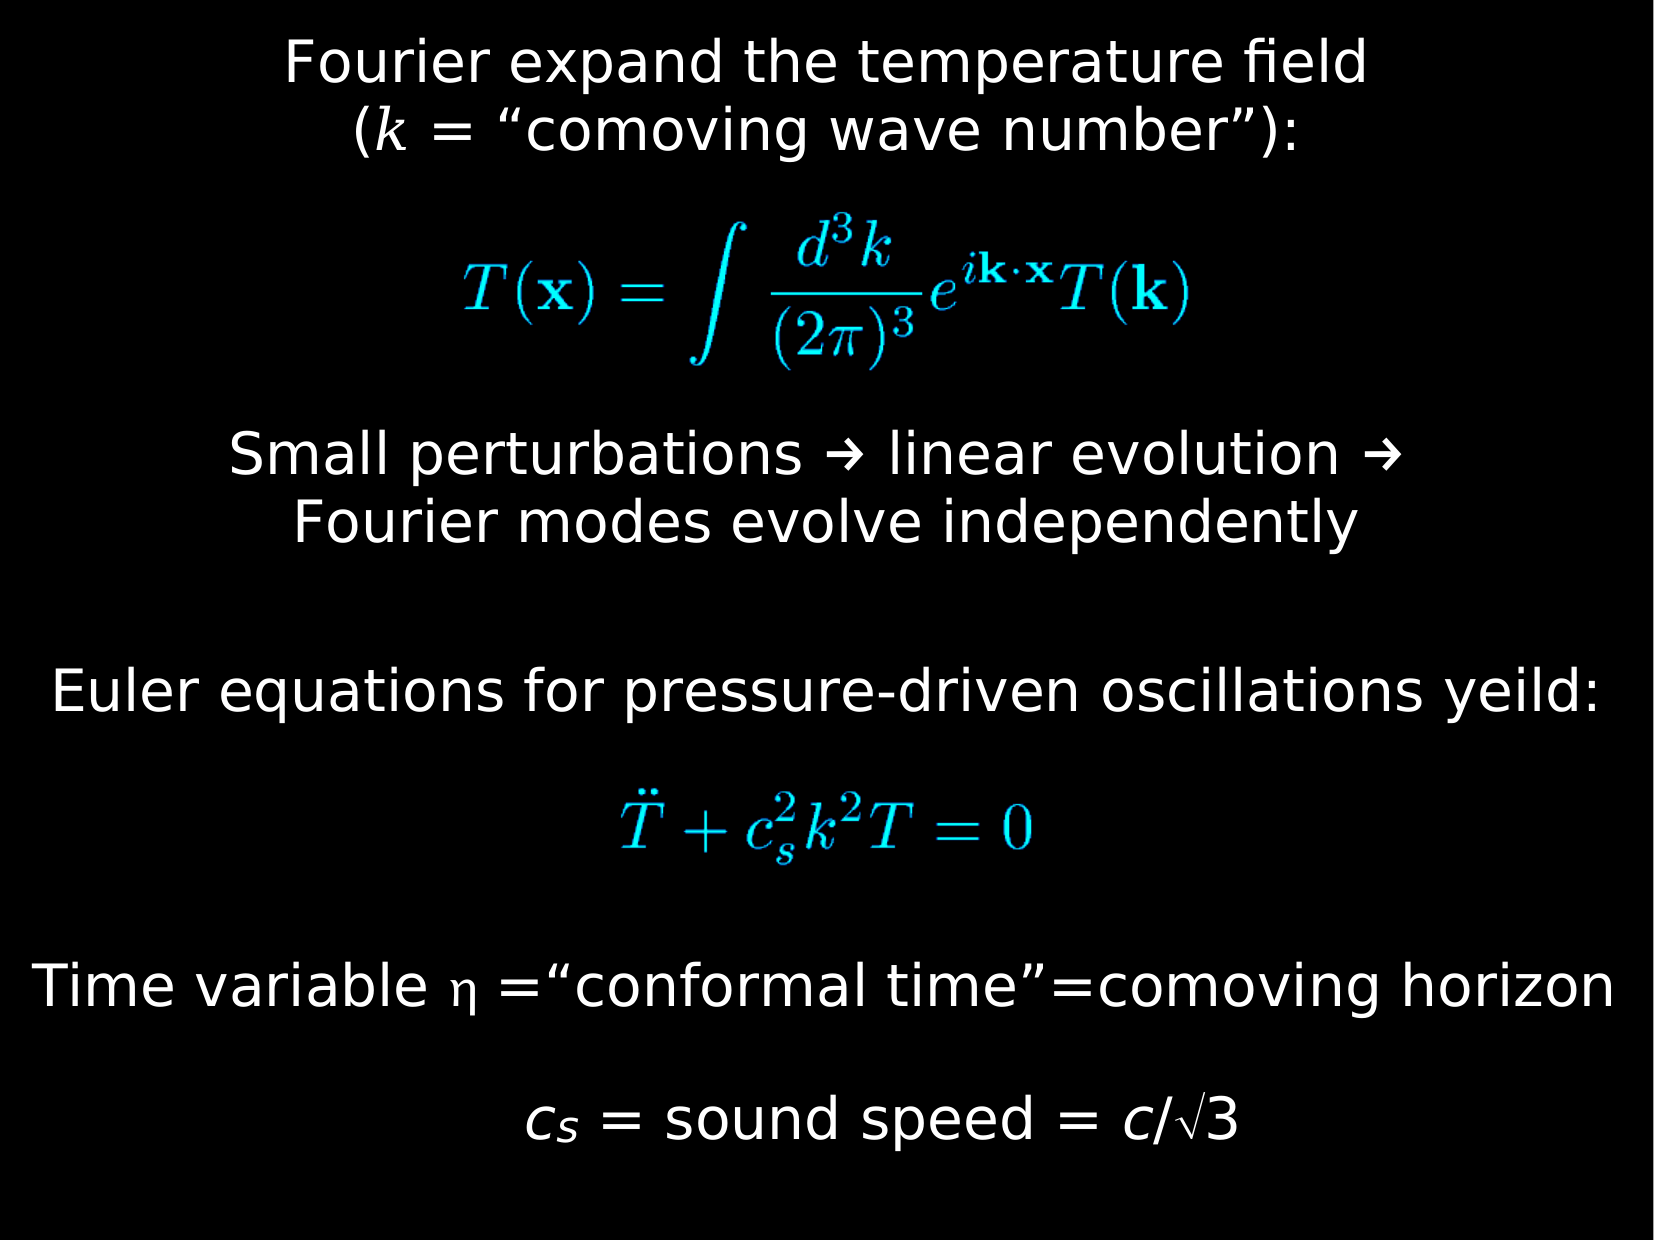

Fourier expand the temperature field
(k = “comoving wave number”):
Small perturbations → linear evolution →
Fourier modes evolve independently
Euler equations for pressure-driven oscillations yeild:
Time variable  =“conformal time”=comoving horizon
cs = sound speed = c/3